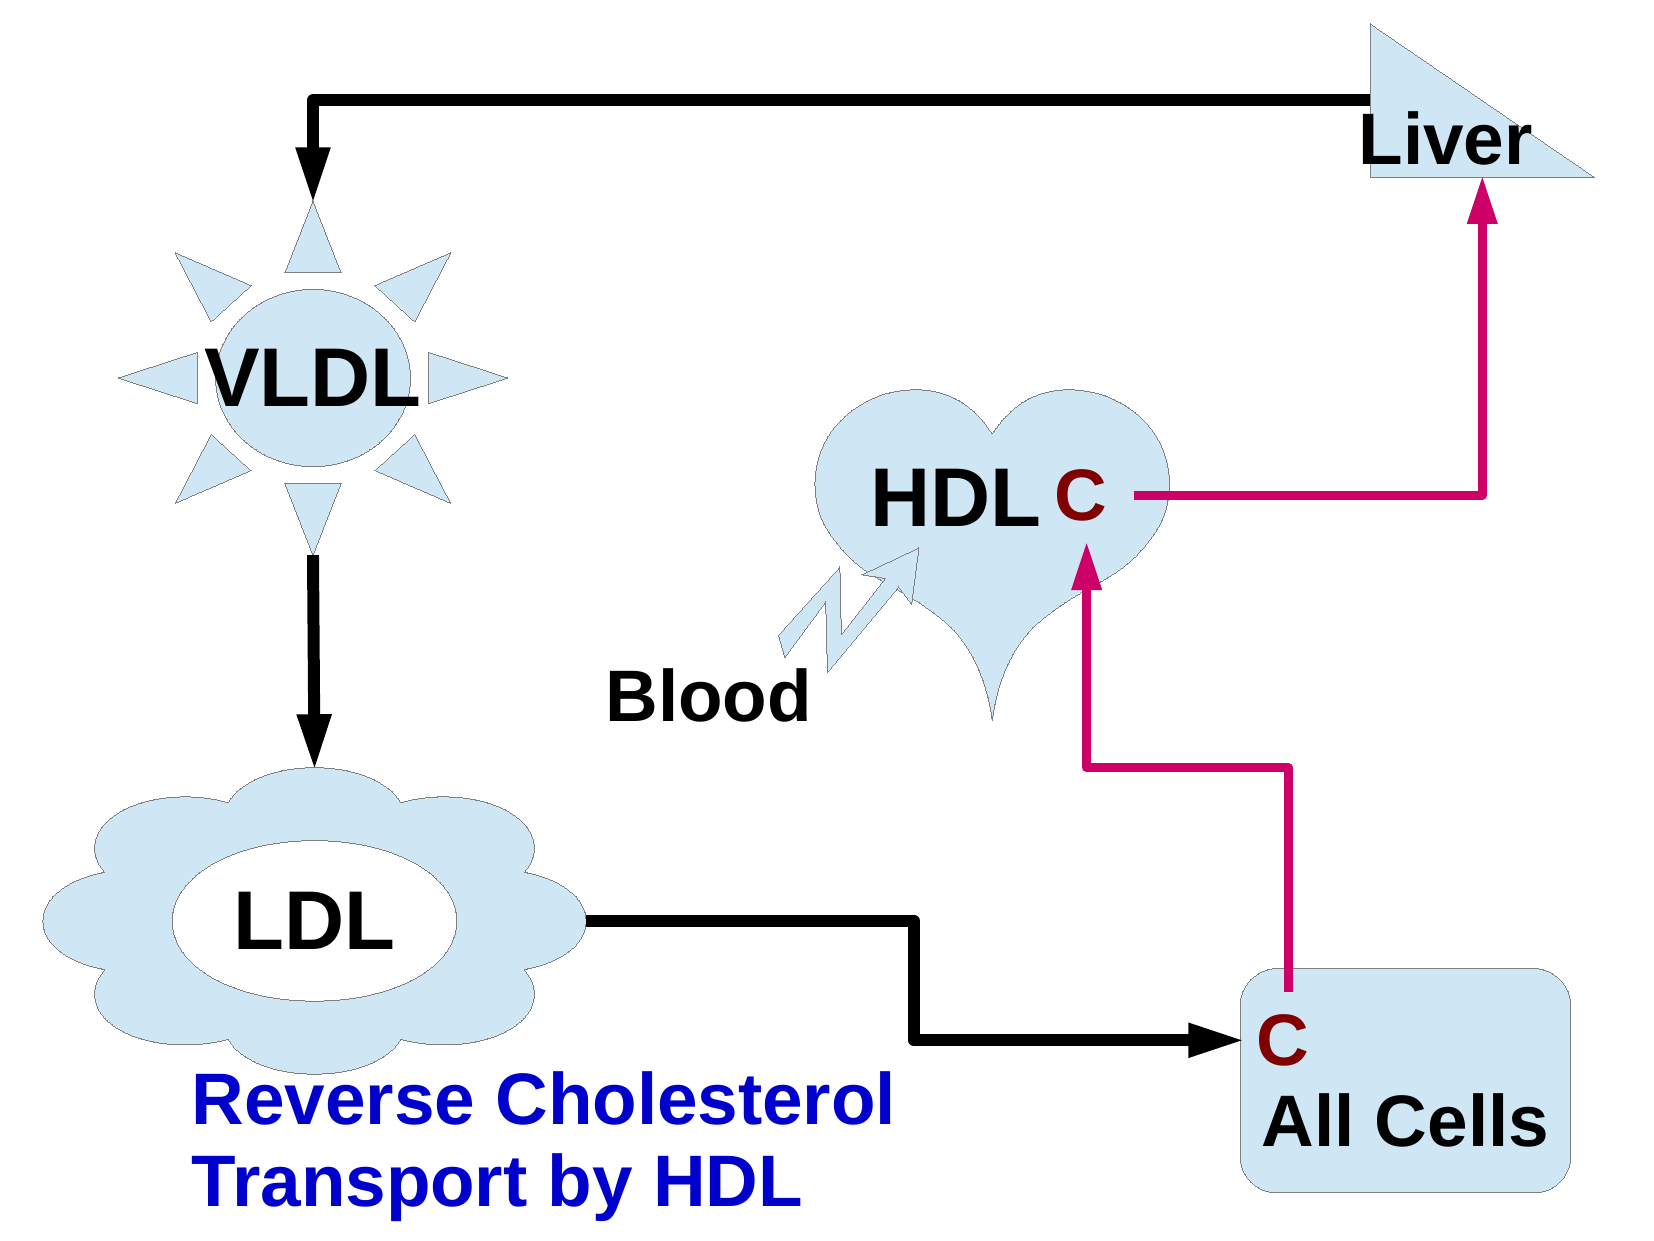

Liver
VLDL
HDL
Blood
C
LDL
All Cells
C
Reverse Cholesterol Transport by HDL